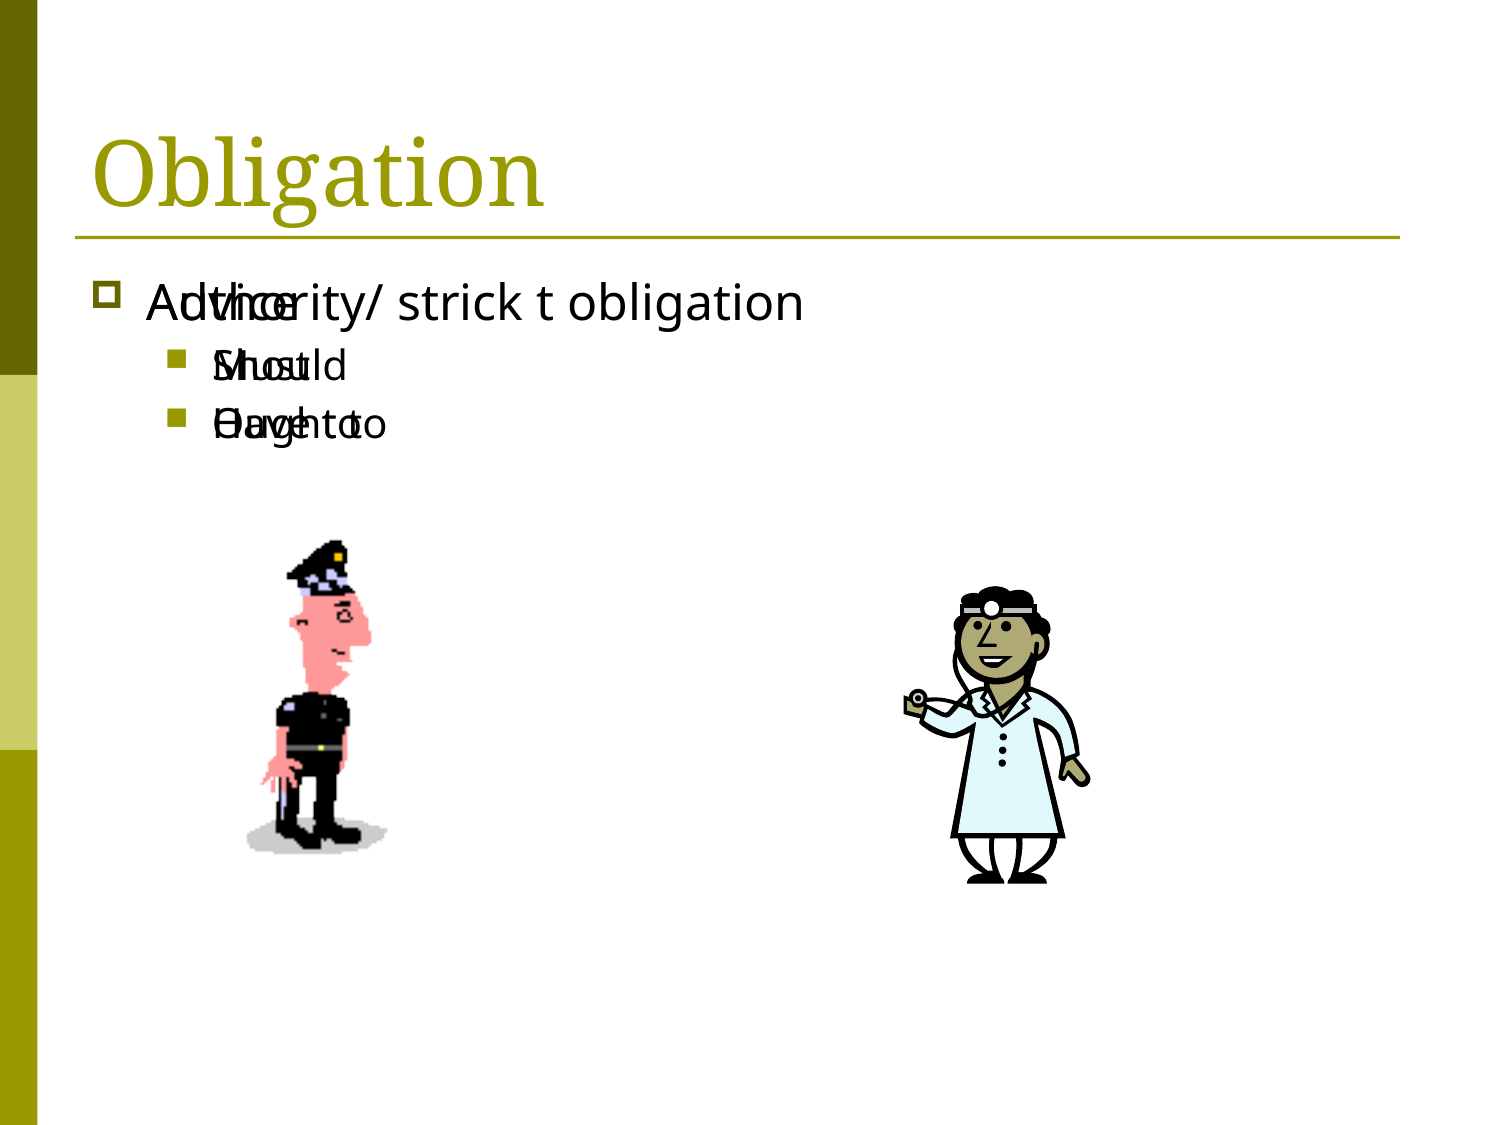

# Obligation
Authority/ strick t obligation
Must
Have to
Advice
Should
Ought to